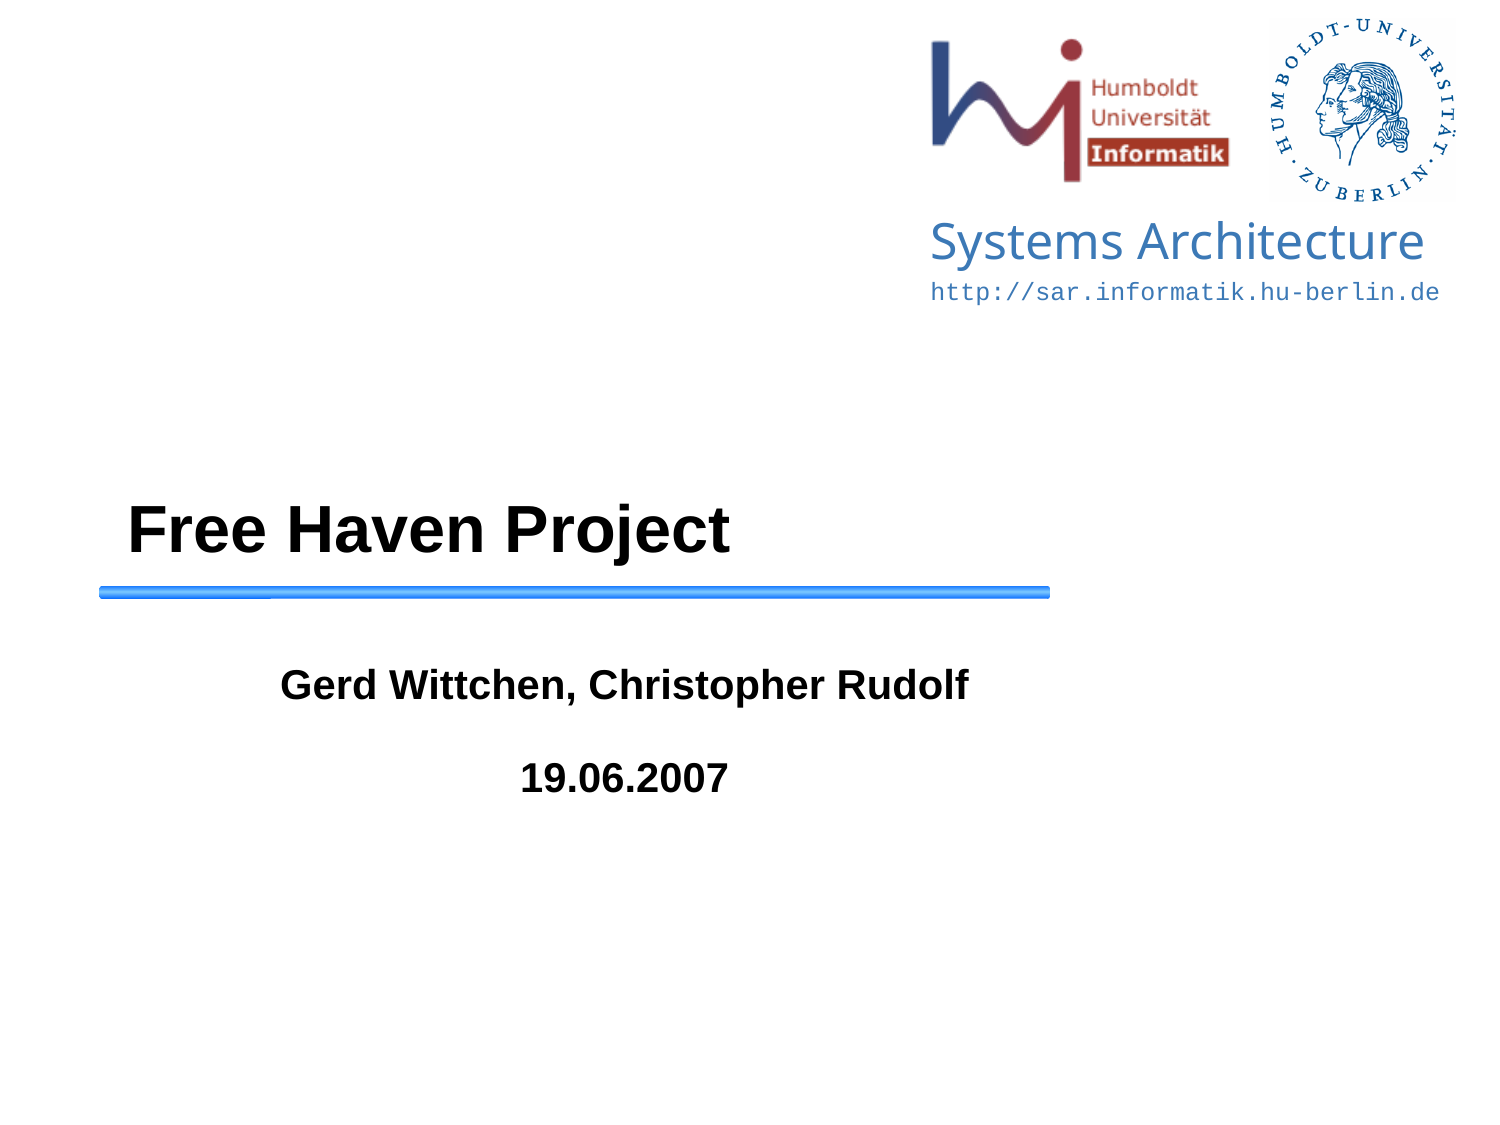

# Free Haven Project
Gerd Wittchen, Christopher Rudolf
19.06.2007